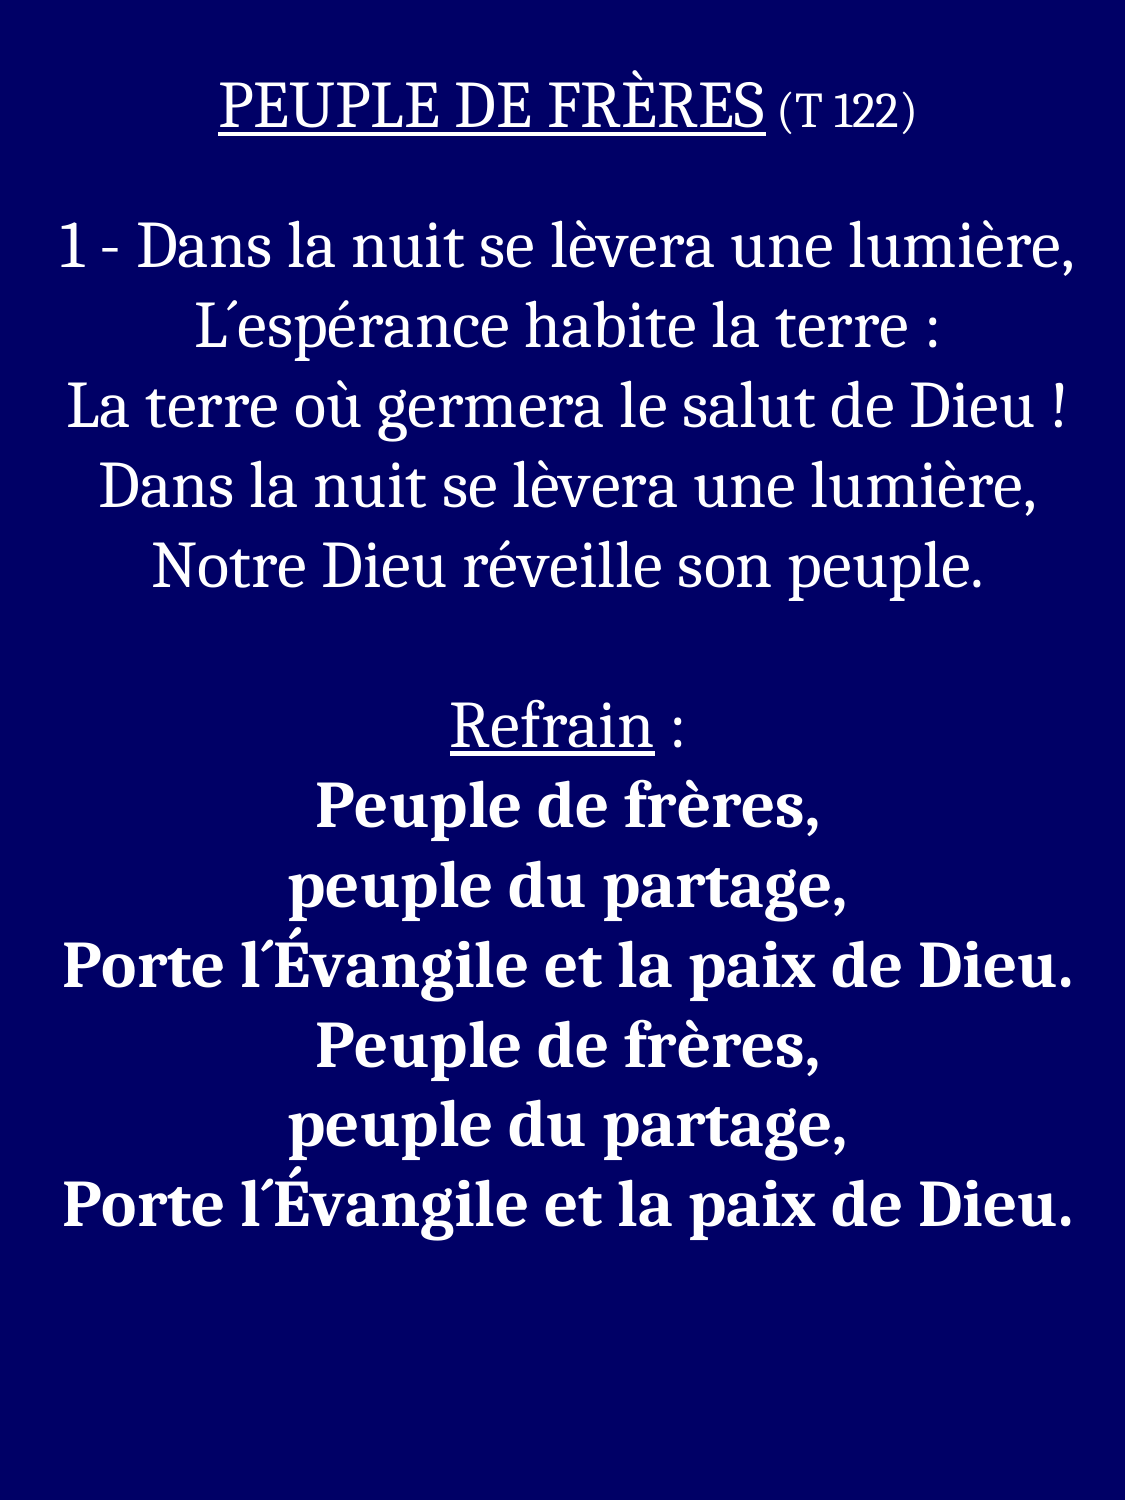

PEUPLE DE FRÈRES (T 122)
1 - Dans la nuit se lèvera une lumière,
L´espérance habite la terre :
La terre où germera le salut de Dieu !
Dans la nuit se lèvera une lumière,
Notre Dieu réveille son peuple.
Refrain :
Peuple de frères,
peuple du partage,
Porte l´Évangile et la paix de Dieu.
Peuple de frères,
peuple du partage,
Porte l´Évangile et la paix de Dieu.